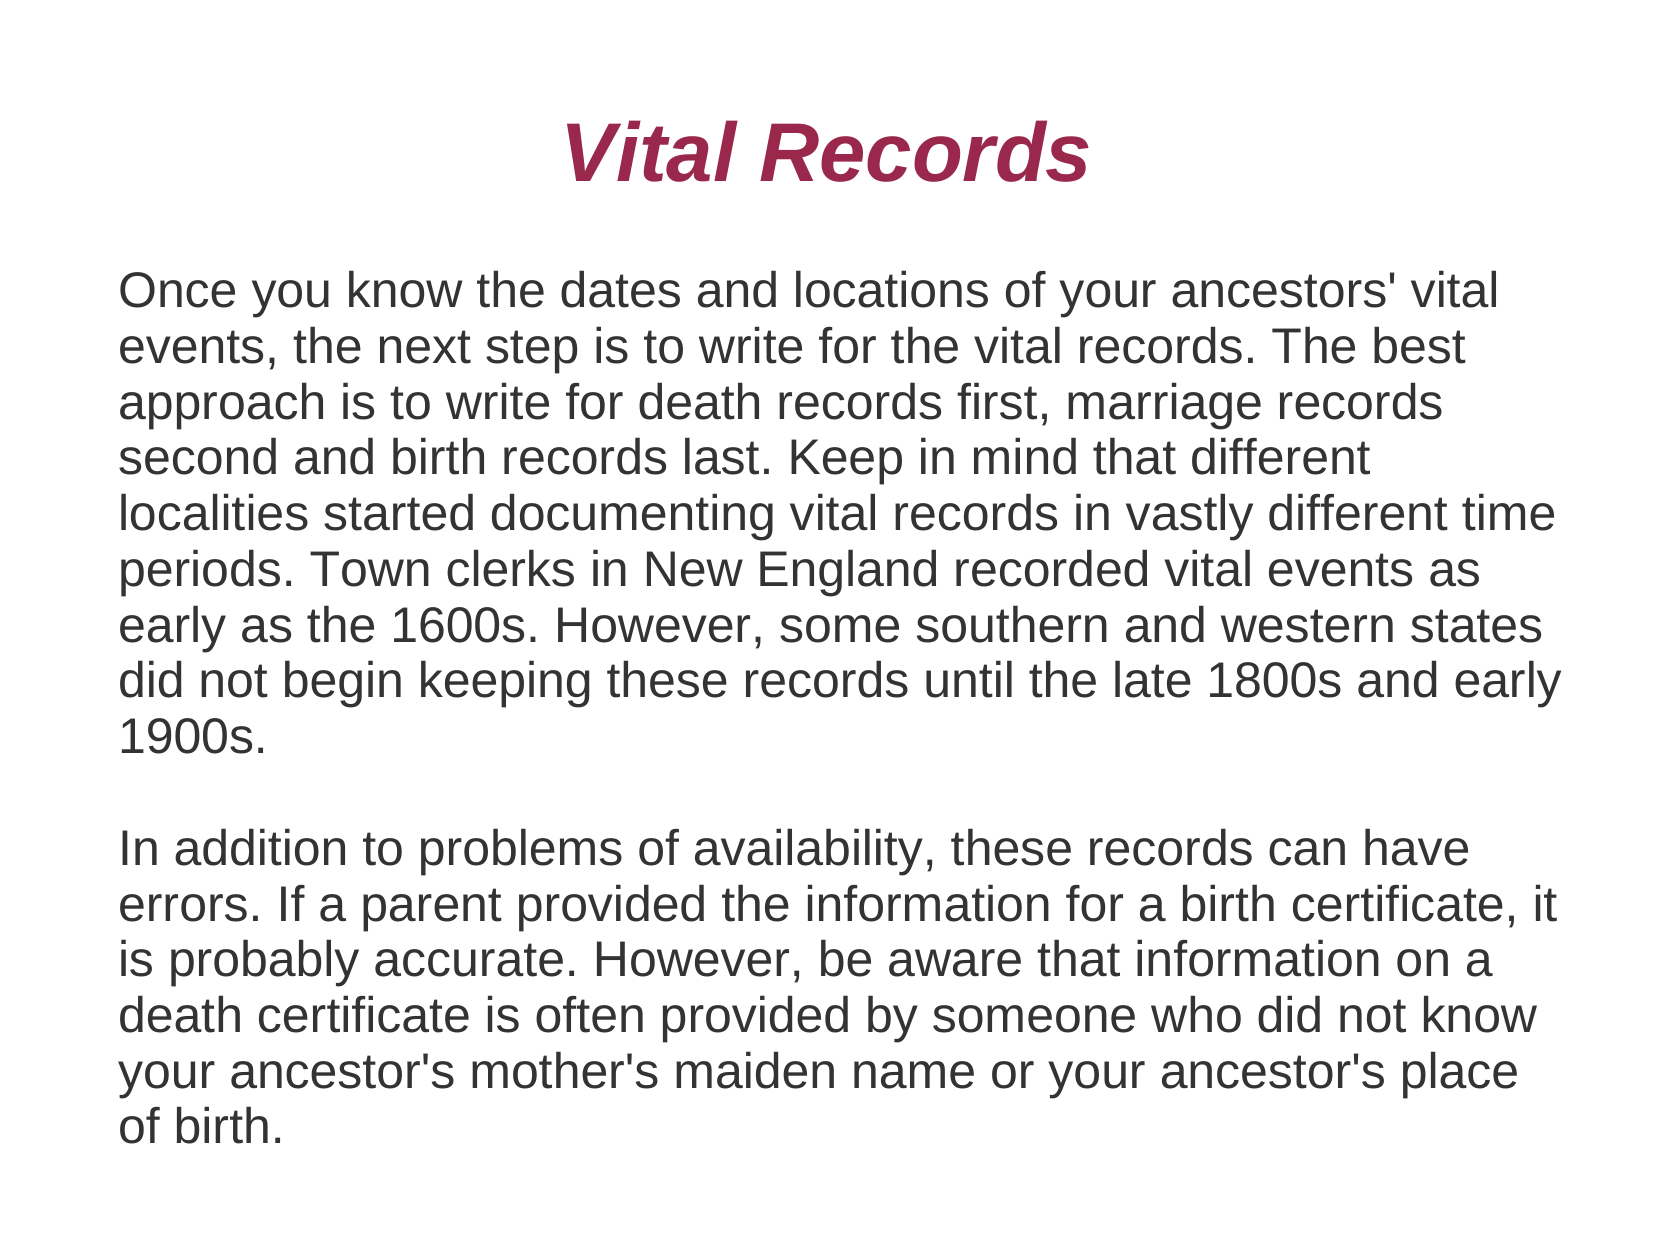

# Vital Records
Once you know the dates and locations of your ancestors' vital events, the next step is to write for the vital records. The best approach is to write for death records first, marriage records second and birth records last. Keep in mind that different localities started documenting vital records in vastly different time periods. Town clerks in New England recorded vital events as early as the 1600s. However, some southern and western states did not begin keeping these records until the late 1800s and early 1900s.
In addition to problems of availability, these records can have errors. If a parent provided the information for a birth certificate, it is probably accurate. However, be aware that information on a death certificate is often provided by someone who did not know your ancestor's mother's maiden name or your ancestor's place of birth.